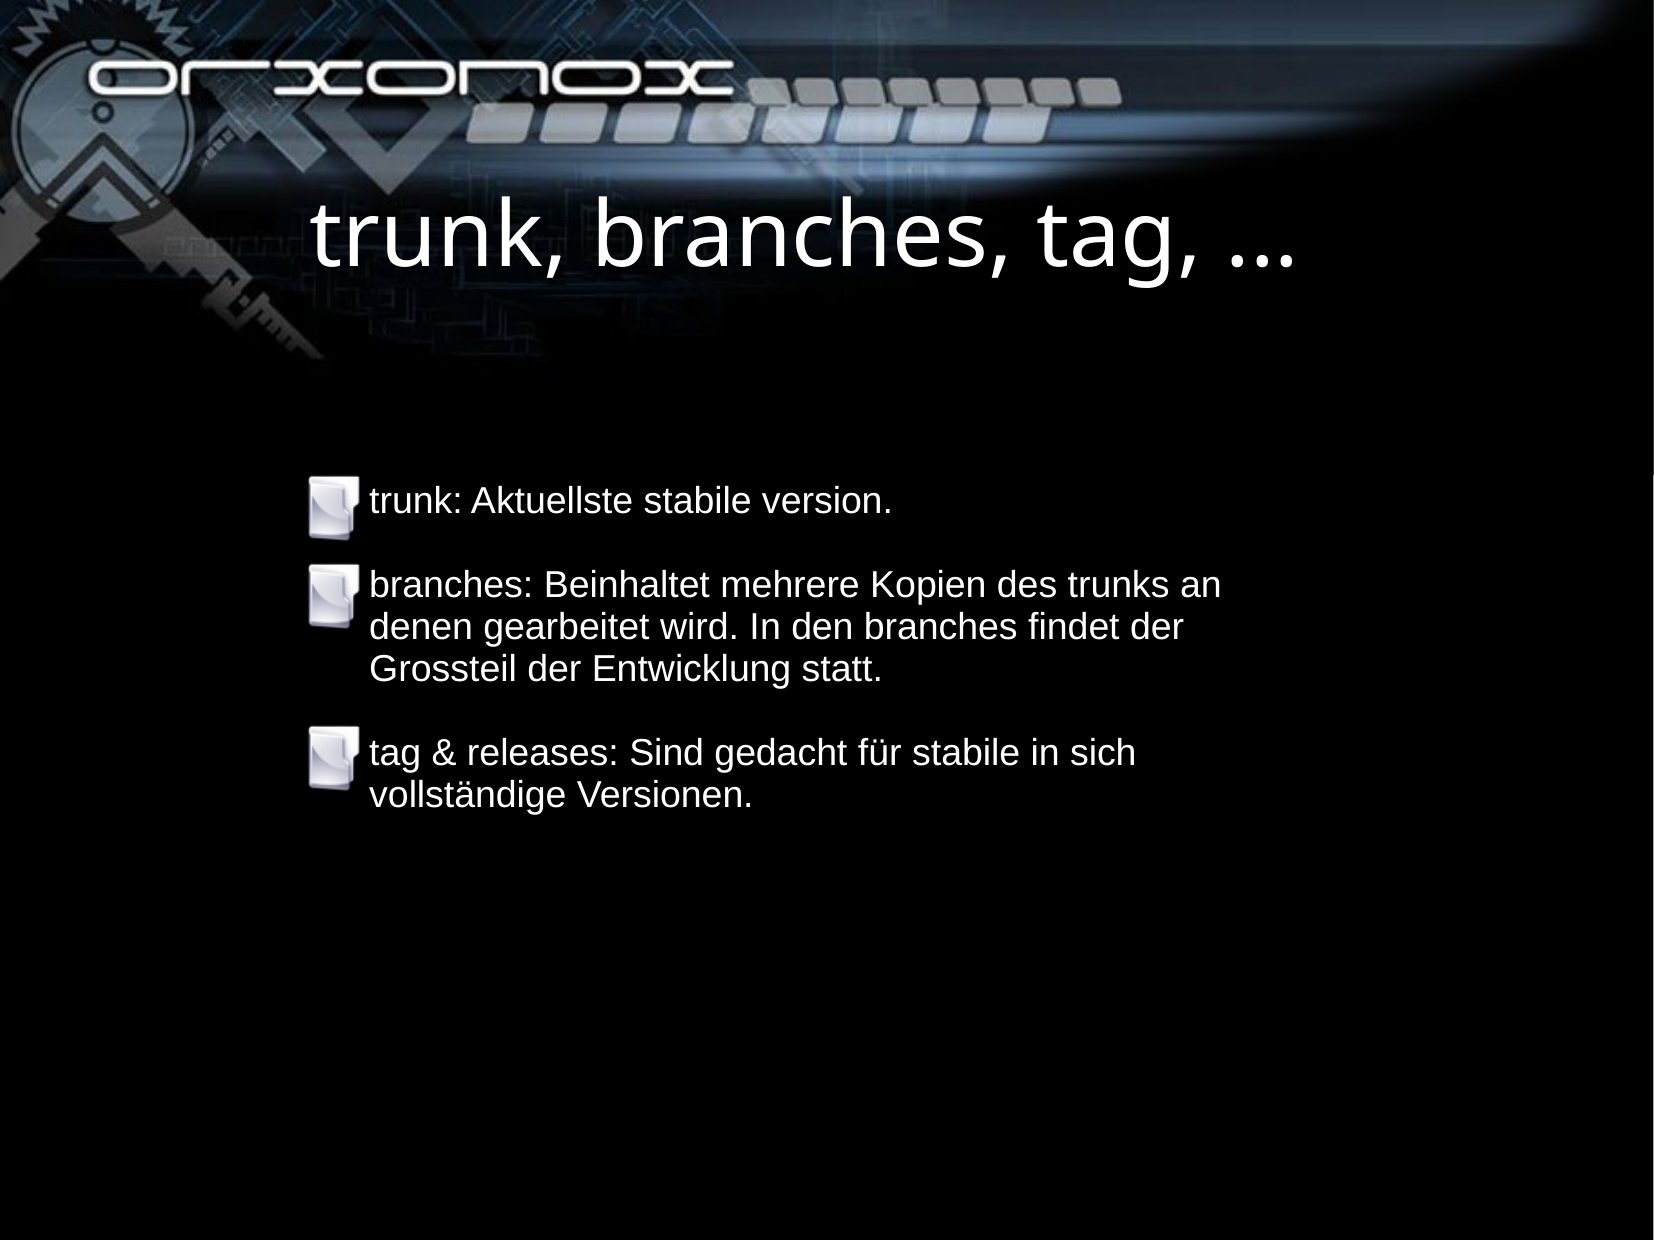

trunk, branches, tag, ...
trunk: Aktuellste stabile version.
branches: Beinhaltet mehrere Kopien des trunks an denen gearbeitet wird. In den branches findet der Grossteil der Entwicklung statt.
tag & releases: Sind gedacht für stabile in sich vollständige Versionen.